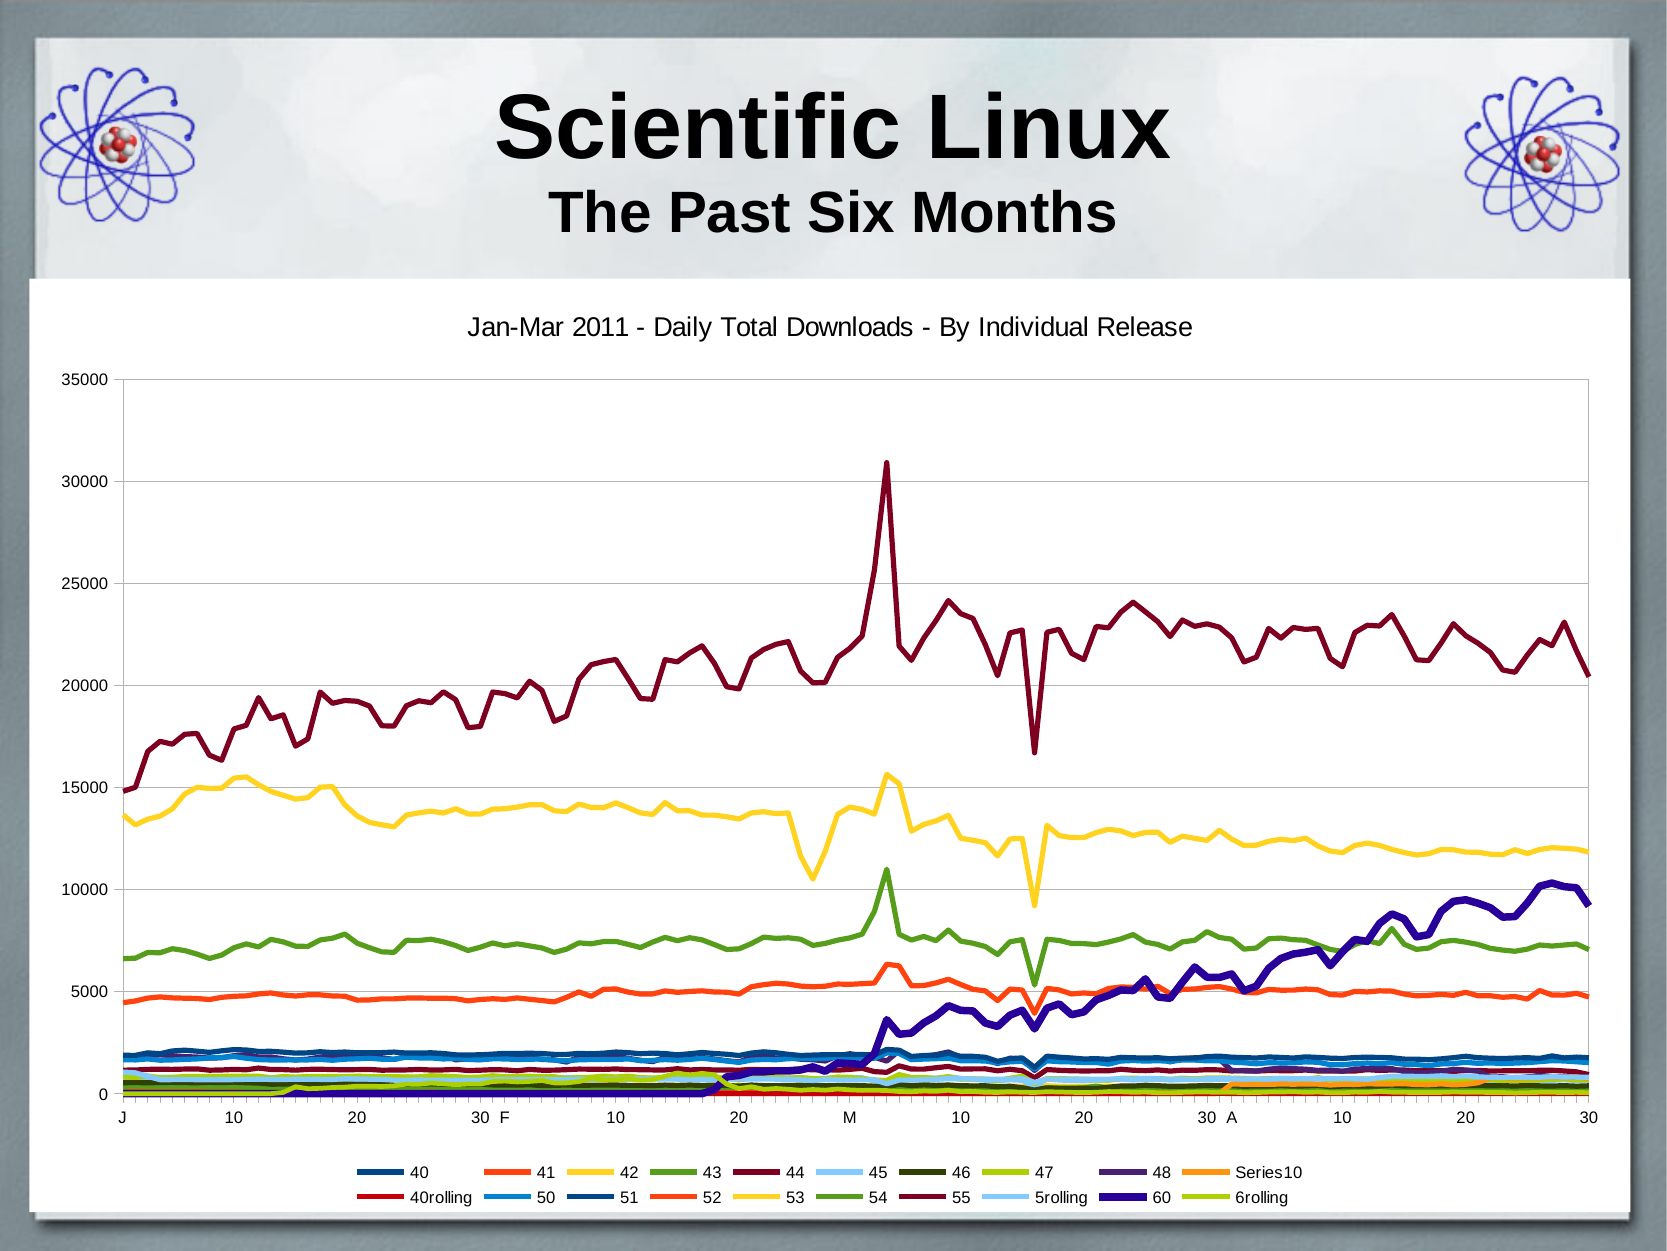

# Scientific Linux The Past Six Months
### Chart: Jan-Mar 2011 - Daily Total Downloads - By Individual Release
| Category | 40 | 41 | 42 | 43 | 44 | 45 | 46 | 47 | 48 | | 40rolling | 50 | 51 | 52 | 53 | 54 | 55 | 5rolling | 60 | 6rolling |
|---|---|---|---|---|---|---|---|---|---|---|---|---|---|---|---|---|---|---|---|---|
| J | 332.0 | 143.0 | 373.0 | 318.0 | 1149.0 | 778.0 | 534.0 | 823.0 | 1727.0 | 0.0 | 3.0 | 1663.0 | 1877.0 | 4454.0 | 13656.0 | 6609.0 | 14809.0 | 1056.0 | 0.0 | 0.0 |
| | 323.0 | 141.0 | 363.0 | 353.0 | 1157.0 | 764.0 | 543.0 | 795.0 | 1806.0 | 0.0 | 1.0 | 1650.0 | 1874.0 | 4540.0 | 13161.0 | 6636.0 | 15007.0 | 1018.0 | 0.0 | 0.0 |
| | 345.0 | 140.0 | 363.0 | 333.0 | 1189.0 | 786.0 | 528.0 | 866.0 | 1839.0 | 0.0 | 3.0 | 1699.0 | 1997.0 | 4680.0 | 13446.0 | 6917.0 | 16763.0 | 843.0 | 0.0 | 0.0 |
| | 344.0 | 147.0 | 414.0 | 333.0 | 1193.0 | 807.0 | 546.0 | 765.0 | 1902.0 | 0.0 | 3.0 | 1635.0 | 1954.0 | 4737.0 | 13597.0 | 6899.0 | 17262.0 | 682.0 | 0.0 | 0.0 |
| | 339.0 | 147.0 | 400.0 | 333.0 | 1188.0 | 802.0 | 552.0 | 781.0 | 1855.0 | 0.0 | 5.0 | 1650.0 | 2090.0 | 4692.0 | 13956.0 | 7098.0 | 17120.0 | 684.0 | 0.0 | 0.0 |
| | 344.0 | 145.0 | 397.0 | 336.0 | 1203.0 | 808.0 | 539.0 | 844.0 | 1812.0 | 0.0 | 1.0 | 1676.0 | 2128.0 | 4675.0 | 14677.0 | 7009.0 | 17606.0 | 690.0 | 0.0 | 0.0 |
| | 339.0 | 146.0 | 402.0 | 343.0 | 1211.0 | 768.0 | 532.0 | 839.0 | 1792.0 | 0.0 | 4.0 | 1700.0 | 2080.0 | 4663.0 | 15004.0 | 6835.0 | 17650.0 | 682.0 | 0.0 | 0.0 |
| | 335.0 | 143.0 | 383.0 | 322.0 | 1148.0 | 766.0 | 555.0 | 846.0 | 1741.0 | 0.0 | 1.0 | 1746.0 | 2021.0 | 4606.0 | 14952.0 | 6622.0 | 16585.0 | 682.0 | 0.0 | 0.0 |
| | 334.0 | 144.0 | 375.0 | 325.0 | 1160.0 | 782.0 | 536.0 | 842.0 | 1756.0 | 0.0 | 2.0 | 1772.0 | 2095.0 | 4716.0 | 14959.0 | 6786.0 | 16326.0 | 682.0 | 0.0 | 0.0 |
| 10 | 342.0 | 151.0 | 389.0 | 332.0 | 1184.0 | 798.0 | 563.0 | 858.0 | 1858.0 | 0.0 | 2.0 | 1819.0 | 2157.0 | 4769.0 | 15452.0 | 7147.0 | 17869.0 | 683.0 | 0.0 | 0.0 |
| | 343.0 | 151.0 | 405.0 | 310.0 | 1168.0 | 774.0 | 532.0 | 853.0 | 1910.0 | 0.0 | 3.0 | 1731.0 | 2136.0 | 4788.0 | 15520.0 | 7335.0 | 18045.0 | 698.0 | 0.0 | 0.0 |
| | 344.0 | 150.0 | 410.0 | 310.0 | 1252.0 | 827.0 | 517.0 | 859.0 | 1791.0 | 0.0 | 4.0 | 1664.0 | 2068.0 | 4882.0 | 15127.0 | 7184.0 | 19404.0 | 706.0 | 0.0 | 0.0 |
| | 337.0 | 153.0 | 371.0 | 309.0 | 1181.0 | 787.0 | 460.0 | 756.0 | 1796.0 | 0.0 | 2.0 | 1647.0 | 2072.0 | 4931.0 | 14804.0 | 7557.0 | 18367.0 | 693.0 | 0.0 | 0.0 |
| | 340.0 | 142.0 | 424.0 | 312.0 | 1176.0 | 808.0 | 467.0 | 834.0 | 1705.0 | 0.0 | 2.0 | 1651.0 | 2033.0 | 4833.0 | 14613.0 | 7435.0 | 18558.0 | 692.0 | 0.0 | 59.0 |
| | 325.0 | 141.0 | 369.0 | 292.0 | 1149.0 | 789.0 | 471.0 | 806.0 | 1645.0 | 0.0 | 2.0 | 1654.0 | 1984.0 | 4780.0 | 14429.0 | 7223.0 | 17022.0 | 702.0 | 0.0 | 337.0 |
| | 336.0 | 134.0 | 395.0 | 302.0 | 1189.0 | 802.0 | 444.0 | 838.0 | 1691.0 | 0.0 | 2.0 | 1651.0 | 1997.0 | 4841.0 | 14498.0 | 7211.0 | 17384.0 | 708.0 | 0.0 | 238.0 |
| | 326.0 | 144.0 | 389.0 | 317.0 | 1193.0 | 797.0 | 459.0 | 841.0 | 1791.0 | 0.0 | 3.0 | 1675.0 | 2054.0 | 4838.0 | 15010.0 | 7530.0 | 19676.0 | 695.0 | 0.0 | 259.0 |
| | 325.0 | 152.0 | 401.0 | 293.0 | 1179.0 | 792.0 | 466.0 | 837.0 | 1840.0 | 0.0 | 3.0 | 1634.0 | 2010.0 | 4783.0 | 15042.0 | 7612.0 | 19125.0 | 695.0 | 0.0 | 299.0 |
| | 360.0 | 155.0 | 390.0 | 307.0 | 1167.0 | 768.0 | 468.0 | 830.0 | 1821.0 | 0.0 | 12.0 | 1686.0 | 2038.0 | 4772.0 | 14149.0 | 7816.0 | 19264.0 | 727.0 | 0.0 | 317.0 |
| 20 | 357.0 | 155.0 | 389.0 | 312.0 | 1176.0 | 834.0 | 476.0 | 856.0 | 1846.0 | 0.0 | 6.0 | 1706.0 | 1999.0 | 4579.0 | 13603.0 | 7370.0 | 19224.0 | 720.0 | 0.0 | 367.0 |
| | 350.0 | 153.0 | 410.0 | 312.0 | 1185.0 | 833.0 | 468.0 | 828.0 | 1775.0 | 0.0 | 9.0 | 1734.0 | 2005.0 | 4590.0 | 13288.0 | 7148.0 | 18991.0 | 708.0 | 0.0 | 366.0 |
| | 339.0 | 143.0 | 401.0 | 309.0 | 1146.0 | 780.0 | 484.0 | 836.0 | 1758.0 | 0.0 | 3.0 | 1684.0 | 2010.0 | 4641.0 | 13169.0 | 6945.0 | 18023.0 | 696.0 | 0.0 | 349.0 |
| | 333.0 | 135.0 | 367.0 | 287.0 | 1156.0 | 802.0 | 478.0 | 825.0 | 1675.0 | 0.0 | 2.0 | 1689.0 | 2035.0 | 4643.0 | 13069.0 | 6922.0 | 18009.0 | 659.0 | 0.0 | 379.0 |
| | 335.0 | 145.0 | 396.0 | 282.0 | 1163.0 | 802.0 | 460.0 | 817.0 | 1821.0 | 0.0 | 2.0 | 1786.0 | 1987.0 | 4680.0 | 13643.0 | 7512.0 | 19002.0 | 657.0 | 0.0 | 466.0 |
| | 310.0 | 139.0 | 399.0 | 308.0 | 1184.0 | 788.0 | 473.0 | 821.0 | 1906.0 | 0.0 | 1.0 | 1749.0 | 1986.0 | 4682.0 | 13756.0 | 7499.0 | 19250.0 | 667.0 | 0.0 | 459.0 |
| | 309.0 | 132.0 | 389.0 | 327.0 | 1156.0 | 793.0 | 477.0 | 874.0 | 1784.0 | 0.0 | 2.0 | 1750.0 | 2000.0 | 4675.0 | 13839.0 | 7563.0 | 19151.0 | 656.0 | 0.0 | 520.0 |
| | 297.0 | 138.0 | 409.0 | 290.0 | 1163.0 | 777.0 | 459.0 | 854.0 | 1867.0 | 0.0 | 2.0 | 1696.0 | 1966.0 | 4677.0 | 13747.0 | 7436.0 | 19690.0 | 661.0 | 0.0 | 478.0 |
| | 307.0 | 130.0 | 390.0 | 284.0 | 1189.0 | 805.0 | 460.0 | 827.0 | 1657.0 | 0.0 | 2.0 | 1722.0 | 1899.0 | 4649.0 | 13954.0 | 7254.0 | 19302.0 | 656.0 | 0.0 | 437.0 |
| | 289.0 | 126.0 | 395.0 | 295.0 | 1130.0 | 772.0 | 446.0 | 788.0 | 1699.0 | 0.0 | 3.0 | 1670.0 | 1894.0 | 4545.0 | 13702.0 | 7012.0 | 17930.0 | 658.0 | 0.0 | 470.0 |
| 30 | 284.0 | 125.0 | 373.0 | 296.0 | 1146.0 | 759.0 | 462.0 | 809.0 | 1664.0 | 0.0 | 1.0 | 1657.0 | 1901.0 | 4609.0 | 13690.0 | 7172.0 | 17988.0 | 657.0 | 0.0 | 466.0 |
| | 309.0 | 130.0 | 377.0 | 297.0 | 1174.0 | 801.0 | 426.0 | 876.0 | 1879.0 | 0.0 | 3.0 | 1702.0 | 1933.0 | 4649.0 | 13936.0 | 7378.0 | 19676.0 | 674.0 | 0.0 | 591.0 |
| F | 302.0 | 134.0 | 403.0 | 284.0 | 1163.0 | 773.0 | 426.0 | 820.0 | 1824.0 | 0.0 | 4.0 | 1701.0 | 1972.0 | 4617.0 | 13954.0 | 7242.0 | 19600.0 | 689.0 | 0.0 | 616.0 |
| | 318.0 | 130.0 | 430.0 | 304.0 | 1119.0 | 803.0 | 416.0 | 842.0 | 1751.0 | 0.0 | 5.0 | 1670.0 | 1966.0 | 4688.0 | 14035.0 | 7337.0 | 19388.0 | 687.0 | 0.0 | 572.0 |
| | 310.0 | 137.0 | 394.0 | 309.0 | 1184.0 | 786.0 | 436.0 | 852.0 | 1788.0 | 0.0 | 0.0 | 1683.0 | 1976.0 | 4623.0 | 14151.0 | 7237.0 | 20207.0 | 691.0 | 0.0 | 598.0 |
| | 306.0 | 132.0 | 399.0 | 287.0 | 1146.0 | 793.0 | 391.0 | 824.0 | 1673.0 | 0.0 | 4.0 | 1698.0 | 1962.0 | 4560.0 | 14157.0 | 7137.0 | 19757.0 | 693.0 | 0.0 | 640.0 |
| | 320.0 | 118.0 | 373.0 | 313.0 | 1149.0 | 746.0 | 405.0 | 827.0 | 1654.0 | 0.0 | 3.0 | 1640.0 | 1922.0 | 4492.0 | 13855.0 | 6916.0 | 18240.0 | 684.0 | 0.0 | 526.0 |
| | 303.0 | 118.0 | 383.0 | 299.0 | 1174.0 | 787.0 | 424.0 | 742.0 | 1546.0 | 0.0 | 1.0 | 1608.0 | 1919.0 | 4717.0 | 13817.0 | 7079.0 | 18506.0 | 685.0 | 0.0 | 525.0 |
| | 321.0 | 130.0 | 400.0 | 301.0 | 1203.0 | 785.0 | 403.0 | 781.0 | 1786.0 | 0.0 | 5.0 | 1656.0 | 1971.0 | 4982.0 | 14184.0 | 7385.0 | 20301.0 | 701.0 | 0.0 | 591.0 |
| | 320.0 | 133.0 | 379.0 | 289.0 | 1197.0 | 755.0 | 415.0 | 799.0 | 1773.0 | 0.0 | 3.0 | 1669.0 | 1949.0 | 4766.0 | 14021.0 | 7339.0 | 21017.0 | 696.0 | 0.0 | 734.0 |
| | 309.0 | 130.0 | 406.0 | 303.0 | 1189.0 | 782.0 | 415.0 | 855.0 | 1803.0 | 0.0 | 3.0 | 1676.0 | 1980.0 | 5112.0 | 14004.0 | 7448.0 | 21168.0 | 697.0 | 0.0 | 674.0 |
| 10 | 318.0 | 133.0 | 401.0 | 295.0 | 1207.0 | 779.0 | 422.0 | 812.0 | 1822.0 | 0.0 | 4.0 | 1671.0 | 2037.0 | 5126.0 | 14242.0 | 7456.0 | 21272.0 | 705.0 | 0.0 | 676.0 |
| | 312.0 | 139.0 | 387.0 | 296.0 | 1177.0 | 767.0 | 404.0 | 859.0 | 1731.0 | 0.0 | 2.0 | 1701.0 | 2007.0 | 4975.0 | 14006.0 | 7313.0 | 20325.0 | 708.0 | 0.0 | 716.0 |
| | 306.0 | 126.0 | 386.0 | 288.0 | 1173.0 | 783.0 | 404.0 | 781.0 | 1632.0 | 0.0 | 0.0 | 1614.0 | 1955.0 | 4875.0 | 13753.0 | 7156.0 | 19355.0 | 713.0 | 0.0 | 658.0 |
| | 314.0 | 123.0 | 358.0 | 282.0 | 1162.0 | 743.0 | 396.0 | 763.0 | 1568.0 | 0.0 | 4.0 | 1631.0 | 1983.0 | 4884.0 | 13675.0 | 7425.0 | 19320.0 | 722.0 | 0.0 | 683.0 |
| | 305.0 | 134.0 | 401.0 | 294.0 | 1161.0 | 789.0 | 417.0 | 791.0 | 1784.0 | 0.0 | 1.0 | 1669.0 | 1963.0 | 5029.0 | 14259.0 | 7654.0 | 21264.0 | 711.0 | 0.0 | 849.0 |
| | 299.0 | 128.0 | 397.0 | 291.0 | 1219.0 | 763.0 | 400.0 | 726.0 | 1742.0 | 0.0 | 1.0 | 1635.0 | 1899.0 | 4963.0 | 13860.0 | 7491.0 | 21155.0 | 710.0 | 0.0 | 1008.0 |
| | 315.0 | 124.0 | 389.0 | 291.0 | 1160.0 | 789.0 | 422.0 | 876.0 | 1715.0 | 0.0 | 3.0 | 1673.0 | 1954.0 | 5003.0 | 13854.0 | 7637.0 | 21594.0 | 690.0 | 0.0 | 908.0 |
| | 325.0 | 136.0 | 385.0 | 289.0 | 1181.0 | 785.0 | 401.0 | 859.0 | 1770.0 | 0.0 | 8.0 | 1734.0 | 2015.0 | 5036.0 | 13646.0 | 7532.0 | 21938.0 | 692.0 | 0.0 | 993.0 |
| | 318.0 | 131.0 | 396.0 | 290.0 | 1160.0 | 775.0 | 411.0 | 802.0 | 1694.0 | 0.0 | 2.0 | 1668.0 | 1967.0 | 4978.0 | 13641.0 | 7300.0 | 21083.0 | 701.0 | 190.0 | 922.0 |
| | 308.0 | 123.0 | 368.0 | 298.0 | 1163.0 | 768.0 | 397.0 | 765.0 | 1614.0 | 0.0 | 5.0 | 1595.0 | 1929.0 | 4970.0 | 13565.0 | 7061.0 | 19934.0 | 713.0 | 825.0 | 468.0 |
| 20 | 316.0 | 128.0 | 382.0 | 288.0 | 1143.0 | 764.0 | 369.0 | 671.0 | 1551.0 | 0.0 | 0.0 | 1530.0 | 1867.0 | 4877.0 | 13454.0 | 7093.0 | 19828.0 | 718.0 | 891.0 | 246.0 |
| | 322.0 | 142.0 | 381.0 | 304.0 | 1189.0 | 765.0 | 421.0 | 775.0 | 1785.0 | 0.0 | 7.0 | 1646.0 | 1985.0 | 5234.0 | 13749.0 | 7350.0 | 21343.0 | 716.0 | 1061.0 | 339.0 |
| | 317.0 | 125.0 | 396.0 | 300.0 | 1171.0 | 758.0 | 388.0 | 814.0 | 1834.0 | 0.0 | 2.0 | 1672.0 | 2046.0 | 5335.0 | 13810.0 | 7666.0 | 21760.0 | 719.0 | 1065.0 | 214.0 |
| | 312.0 | 133.0 | 383.0 | 295.0 | 1172.0 | 788.0 | 390.0 | 799.0 | 1742.0 | 0.0 | 6.0 | 1660.0 | 2000.0 | 5406.0 | 13714.0 | 7603.0 | 22016.0 | 707.0 | 1115.0 | 250.0 |
| | 321.0 | 126.0 | 393.0 | 303.0 | 1176.0 | 749.0 | 397.0 | 758.0 | 1756.0 | 0.0 | 6.0 | 1712.0 | 1925.0 | 5369.0 | 13753.0 | 7634.0 | 22148.0 | 701.0 | 1110.0 | 212.0 |
| | 312.0 | 124.0 | 411.0 | 305.0 | 1206.0 | 764.0 | 408.0 | 786.0 | 1685.0 | 0.0 | 5.0 | 1722.0 | 1867.0 | 5266.0 | 11634.0 | 7565.0 | 20706.0 | 679.0 | 1160.0 | 163.0 |
| | 321.0 | 119.0 | 385.0 | 283.0 | 1162.0 | 736.0 | 390.0 | 733.0 | 1660.0 | 0.0 | 2.0 | 1709.0 | 1888.0 | 5231.0 | 10506.0 | 7259.0 | 20129.0 | 642.0 | 1312.0 | 201.0 |
| | 313.0 | 116.0 | 355.0 | 285.0 | 1174.0 | 746.0 | 382.0 | 731.0 | 1599.0 | 0.0 | 2.0 | 1725.0 | 1909.0 | 5262.0 | 11875.0 | 7358.0 | 20148.0 | 686.0 | 1096.0 | 169.0 |
| | 332.0 | 129.0 | 394.0 | 305.0 | 1150.0 | 758.0 | 385.0 | 812.0 | 1852.0 | 0.0 | 5.0 | 1778.0 | 1912.0 | 5368.0 | 13677.0 | 7518.0 | 21372.0 | 669.0 | 1502.0 | 225.0 |
| M | 320.0 | 113.0 | 374.0 | 295.0 | 1188.0 | 767.0 | 401.0 | 795.0 | 1955.0 | 0.0 | 5.0 | 1740.0 | 1912.0 | 5355.0 | 14039.0 | 7628.0 | 21815.0 | 674.0 | 1473.0 | 185.0 |
| | 326.0 | 124.0 | 380.0 | 296.0 | 1239.0 | 777.0 | 390.0 | 736.0 | 1857.0 | 0.0 | 5.0 | 1743.0 | 1914.0 | 5386.0 | 13923.0 | 7811.0 | 22423.0 | 672.0 | 1424.0 | 157.0 |
| | 321.0 | 112.0 | 315.0 | 249.0 | 1078.0 | 613.0 | 362.0 | 673.0 | 1782.0 | 0.0 | 3.0 | 1731.0 | 1900.0 | 5418.0 | 13690.0 | 8928.0 | 25660.0 | 675.0 | 1960.0 | 167.0 |
| | 237.0 | 88.0 | 305.0 | 257.0 | 1044.0 | 648.0 | 333.0 | 632.0 | 1593.0 | 0.0 | 4.0 | 1988.0 | 2164.0 | 6339.0 | 15643.0 | 10994.0 | 30917.0 | 485.0 | 3624.0 | 148.0 |
| | 336.0 | 132.0 | 430.0 | 333.0 | 1361.0 | 919.0 | 453.0 | 926.0 | 2107.0 | 0.0 | 3.0 | 1970.0 | 2129.0 | 6256.0 | 15177.0 | 7803.0 | 21929.0 | 662.0 | 2905.0 | 104.0 |
| | 316.0 | 116.0 | 383.0 | 285.0 | 1201.0 | 775.0 | 395.0 | 782.0 | 1749.0 | 0.0 | 2.0 | 1661.0 | 1818.0 | 5281.0 | 12856.0 | 7522.0 | 21229.0 | 665.0 | 2966.0 | 90.0 |
| | 327.0 | 117.0 | 381.0 | 296.0 | 1200.0 | 740.0 | 430.0 | 788.0 | 1842.0 | 0.0 | 2.0 | 1691.0 | 1867.0 | 5292.0 | 13189.0 | 7700.0 | 22316.0 | 684.0 | 3464.0 | 127.0 |
| | 315.0 | 118.0 | 384.0 | 302.0 | 1268.0 | 760.0 | 404.0 | 745.0 | 1909.0 | 0.0 | 1.0 | 1710.0 | 1861.0 | 5424.0 | 13361.0 | 7495.0 | 23181.0 | 703.0 | 3810.0 | 112.0 |
| | 318.0 | 119.0 | 406.0 | 306.0 | 1331.0 | 827.0 | 420.0 | 823.0 | 2041.0 | 0.0 | 4.0 | 1737.0 | 1981.0 | 5603.0 | 13630.0 | 8011.0 | 24159.0 | 730.0 | 4310.0 | 164.0 |
| 10 | 323.0 | 119.0 | 381.0 | 284.0 | 1198.0 | 747.0 | 387.0 | 704.0 | 1775.0 | 0.0 | 4.0 | 1614.0 | 1828.0 | 5346.0 | 12514.0 | 7470.0 | 23515.0 | 731.0 | 4079.0 | 95.0 |
| | 310.0 | 121.0 | 371.0 | 292.0 | 1212.0 | 700.0 | 378.0 | 726.0 | 1709.0 | 0.0 | 4.0 | 1611.0 | 1827.0 | 5112.0 | 12409.0 | 7366.0 | 23278.0 | 714.0 | 4051.0 | 109.0 |
| | 312.0 | 105.0 | 350.0 | 291.0 | 1213.0 | 656.0 | 383.0 | 711.0 | 1715.0 | 0.0 | 1.0 | 1598.0 | 1781.0 | 5033.0 | 12295.0 | 7206.0 | 21993.0 | 704.0 | 3457.0 | 66.0 |
| | 317.0 | 106.0 | 328.0 | 263.0 | 1118.0 | 623.0 | 341.0 | 650.0 | 1467.0 | 0.0 | 4.0 | 1493.0 | 1581.0 | 4554.0 | 11645.0 | 6814.0 | 20476.0 | 700.0 | 3289.0 | 57.0 |
| | 314.0 | 117.0 | 365.0 | 293.0 | 1194.0 | 678.0 | 359.0 | 751.0 | 1737.0 | 0.0 | 3.0 | 1554.0 | 1714.0 | 5122.0 | 12476.0 | 7436.0 | 22570.0 | 706.0 | 3842.0 | 82.0 |
| | 313.0 | 127.0 | 366.0 | 286.0 | 1120.0 | 652.0 | 285.0 | 850.0 | 1681.0 | 0.0 | 3.0 | 1586.0 | 1749.0 | 5075.0 | 12503.0 | 7544.0 | 22716.0 | 734.0 | 4086.0 | 67.0 |
| | 133.0 | 81.0 | 243.0 | 213.0 | 772.0 | 352.0 | 173.0 | 505.0 | 1135.0 | 0.0 | 6.0 | 1194.0 | 1286.0 | 3935.0 | 9201.0 | 5317.0 | 16695.0 | 552.0 | 3170.0 | 54.0 |
| | 308.0 | 128.0 | 384.0 | 278.0 | 1179.0 | 717.0 | 283.0 | 736.0 | 1691.0 | 0.0 | 5.0 | 1606.0 | 1837.0 | 5158.0 | 13141.0 | 7560.0 | 22606.0 | 710.0 | 4188.0 | 93.0 |
| | 299.0 | 108.0 | 364.0 | 279.0 | 1141.0 | 668.0 | 255.0 | 734.0 | 1644.0 | 0.0 | 2.0 | 1564.0 | 1785.0 | 5080.0 | 12640.0 | 7502.0 | 22748.0 | 707.0 | 4397.0 | 79.0 |
| | 291.0 | 114.0 | 351.0 | 270.0 | 1119.0 | 640.0 | 248.0 | 717.0 | 1592.0 | 0.0 | 2.0 | 1551.0 | 1746.0 | 4881.0 | 12544.0 | 7357.0 | 21575.0 | 702.0 | 3863.0 | 61.0 |
| 20 | 288.0 | 106.0 | 369.0 | 280.0 | 1110.0 | 641.0 | 267.0 | 708.0 | 1578.0 | 0.0 | 2.0 | 1523.0 | 1698.0 | 4931.0 | 12539.0 | 7346.0 | 21263.0 | 701.0 | 4002.0 | 52.0 |
| | 315.0 | 112.0 | 348.0 | 370.0 | 1115.0 | 668.0 | 248.0 | 664.0 | 1603.0 | 0.0 | 2.0 | 1526.0 | 1712.0 | 4889.0 | 12789.0 | 7301.0 | 22892.0 | 706.0 | 4595.0 | 66.0 |
| | 317.0 | 124.0 | 359.0 | 266.0 | 1115.0 | 673.0 | 313.0 | 658.0 | 1628.0 | 0.0 | 4.0 | 1443.0 | 1679.0 | 5150.0 | 12948.0 | 7426.0 | 22823.0 | 707.0 | 4810.0 | 101.0 |
| | 303.0 | 117.0 | 365.0 | 285.0 | 1192.0 | 711.0 | 373.0 | 750.0 | 1773.0 | 0.0 | 5.0 | 1595.0 | 1776.0 | 5222.0 | 12873.0 | 7579.0 | 23589.0 | 731.0 | 5079.0 | 88.0 |
| | 315.0 | 125.0 | 354.0 | 292.0 | 1145.0 | 669.0 | 370.0 | 757.0 | 1693.0 | 0.0 | 5.0 | 1621.0 | 1754.0 | 5210.0 | 12640.0 | 7791.0 | 24078.0 | 717.0 | 5046.0 | 65.0 |
| | 317.0 | 128.0 | 372.0 | 274.0 | 1125.0 | 698.0 | 410.0 | 740.0 | 1648.0 | 0.0 | 7.0 | 1592.0 | 1743.0 | 5115.0 | 12796.0 | 7422.0 | 23606.0 | 741.0 | 5622.0 | 78.0 |
| | 296.0 | 109.0 | 362.0 | 297.0 | 1161.0 | 706.0 | 386.0 | 742.0 | 1760.0 | 0.0 | 5.0 | 1614.0 | 1758.0 | 5260.0 | 12803.0 | 7307.0 | 23124.0 | 728.0 | 4734.0 | 43.0 |
| | 278.0 | 110.0 | 341.0 | 272.0 | 1105.0 | 668.0 | 361.0 | 694.0 | 1553.0 | 0.0 | 4.0 | 1581.0 | 1709.0 | 4900.0 | 12309.0 | 7080.0 | 22394.0 | 703.0 | 4666.0 | 35.0 |
| | 312.0 | 113.0 | 358.0 | 294.0 | 1150.0 | 685.0 | 362.0 | 759.0 | 1719.0 | 0.0 | 5.0 | 1645.0 | 1736.0 | 5108.0 | 12616.0 | 7434.0 | 23206.0 | 721.0 | 5457.0 | 60.0 |
| | 308.0 | 121.0 | 372.0 | 275.0 | 1140.0 | 692.0 | 375.0 | 721.0 | 1755.0 | 0.0 | 5.0 | 1643.0 | 1740.0 | 5124.0 | 12506.0 | 7510.0 | 22893.0 | 692.0 | 6204.0 | 74.0 |
| 30 | 321.0 | 117.0 | 379.0 | 298.0 | 1173.0 | 708.0 | 401.0 | 768.0 | 1741.0 | 0.0 | 4.0 | 1605.0 | 1814.0 | 5204.0 | 12405.0 | 7937.0 | 23019.0 | 724.0 | 5702.0 | 75.0 |
| | 342.0 | 126.0 | 382.0 | 293.0 | 1162.0 | 695.0 | 383.0 | 764.0 | 1681.0 | 0.0 | 12.0 | 1603.0 | 1835.0 | 5243.0 | 12902.0 | 7647.0 | 22853.0 | 726.0 | 5688.0 | 69.0 |
| A | 329.0 | 116.0 | 351.0 | 281.0 | 1109.0 | 712.0 | 392.0 | 760.0 | 1136.0 | 473.0 | 8.0 | 1547.0 | 1783.0 | 5122.0 | 12471.0 | 7568.0 | 22332.0 | 731.0 | 5867.0 | 72.0 |
| | 296.0 | 117.0 | 379.0 | 254.0 | 1139.0 | 690.0 | 361.0 | 741.0 | 1113.0 | 458.0 | 2.0 | 1511.0 | 1763.0 | 4961.0 | 12155.0 | 7077.0 | 21151.0 | 709.0 | 5038.0 | 44.0 |
| | 311.0 | 112.0 | 346.0 | 276.0 | 1105.0 | 658.0 | 376.0 | 701.0 | 1106.0 | 454.0 | 4.0 | 1463.0 | 1744.0 | 4935.0 | 12169.0 | 7132.0 | 21385.0 | 721.0 | 5267.0 | 50.0 |
| | 318.0 | 130.0 | 363.0 | 259.0 | 1129.0 | 657.0 | 365.0 | 745.0 | 1195.0 | 454.0 | 3.0 | 1514.0 | 1795.0 | 5106.0 | 12361.0 | 7583.0 | 22790.0 | 713.0 | 6135.0 | 74.0 |
| | 318.0 | 122.0 | 379.0 | 273.0 | 1123.0 | 677.0 | 398.0 | 740.0 | 1250.0 | 471.0 | 2.0 | 1502.0 | 1773.0 | 5067.0 | 12459.0 | 7619.0 | 22315.0 | 741.0 | 6622.0 | 78.0 |
| | 302.0 | 116.0 | 351.0 | 269.0 | 1123.0 | 682.0 | 367.0 | 736.0 | 1222.0 | 461.0 | 4.0 | 1505.0 | 1742.0 | 5070.0 | 12393.0 | 7541.0 | 22839.0 | 729.0 | 6839.0 | 95.0 |
| | 331.0 | 127.0 | 357.0 | 278.0 | 1155.0 | 697.0 | 380.0 | 706.0 | 1197.0 | 471.0 | 5.0 | 1556.0 | 1800.0 | 5125.0 | 12518.0 | 7511.0 | 22744.0 | 730.0 | 6928.0 | 62.0 |
| | 316.0 | 130.0 | 369.0 | 280.0 | 1108.0 | 720.0 | 406.0 | 781.0 | 1137.0 | 463.0 | 4.0 | 1535.0 | 1773.0 | 5084.0 | 12136.0 | 7281.0 | 22795.0 | 728.0 | 7048.0 | 78.0 |
| | 305.0 | 123.0 | 370.0 | 250.0 | 1110.0 | 679.0 | 341.0 | 678.0 | 1152.0 | 420.0 | 3.0 | 1420.0 | 1736.0 | 4854.0 | 11882.0 | 7067.0 | 21322.0 | 724.0 | 6263.0 | 44.0 |
| 10 | 312.0 | 113.0 | 321.0 | 268.0 | 1102.0 | 649.0 | 370.0 | 689.0 | 1091.0 | 456.0 | 7.0 | 1412.0 | 1721.0 | 4828.0 | 11806.0 | 6961.0 | 20913.0 | 732.0 | 6951.0 | 40.0 |
| | 312.0 | 127.0 | 374.0 | 247.0 | 1107.0 | 671.0 | 365.0 | 725.0 | 1207.0 | 449.0 | 1.0 | 1468.0 | 1768.0 | 5009.0 | 12158.0 | 7307.0 | 22589.0 | 735.0 | 7551.0 | 74.0 |
| | 319.0 | 132.0 | 365.0 | 275.0 | 1173.0 | 683.0 | 374.0 | 712.0 | 1218.0 | 479.0 | 5.0 | 1496.0 | 1783.0 | 4981.0 | 12272.0 | 7493.0 | 22945.0 | 695.0 | 7456.0 | 64.0 |
| | 314.0 | 127.0 | 364.0 | 269.0 | 1136.0 | 661.0 | 374.0 | 716.0 | 1214.0 | 473.0 | 8.0 | 1468.0 | 1773.0 | 5035.0 | 12160.0 | 7350.0 | 22911.0 | 791.0 | 8335.0 | 106.0 |
| | 310.0 | 132.0 | 356.0 | 276.0 | 1157.0 | 677.0 | 420.0 | 709.0 | 1225.0 | 474.0 | 3.0 | 1514.0 | 1754.0 | 5022.0 | 11963.0 | 8087.0 | 23472.0 | 847.0 | 8804.0 | 71.0 |
| | 310.0 | 121.0 | 354.0 | 262.0 | 1156.0 | 657.0 | 378.0 | 606.0 | 1077.0 | 488.0 | 4.0 | 1436.0 | 1692.0 | 4878.0 | 11807.0 | 7318.0 | 22424.0 | 855.0 | 8560.0 | 62.0 |
| | 310.0 | 117.0 | 343.0 | 249.0 | 1116.0 | 634.0 | 390.0 | 604.0 | 1036.0 | 444.0 | 8.0 | 1421.0 | 1687.0 | 4790.0 | 11688.0 | 7067.0 | 21253.0 | 842.0 | 7680.0 | 53.0 |
| | 302.0 | 117.0 | 361.0 | 256.0 | 1128.0 | 673.0 | 382.0 | 595.0 | 1039.0 | 435.0 | 2.0 | 1367.0 | 1660.0 | 4815.0 | 11754.0 | 7131.0 | 21216.0 | 842.0 | 7791.0 | 52.0 |
| | 309.0 | 127.0 | 356.0 | 259.0 | 1121.0 | 645.0 | 380.0 | 584.0 | 1095.0 | 478.0 | 3.0 | 1454.0 | 1704.0 | 4863.0 | 11957.0 | 7440.0 | 22070.0 | 871.0 | 8928.0 | 58.0 |
| | 329.0 | 125.0 | 382.0 | 247.0 | 1083.0 | 690.0 | 381.0 | 668.0 | 1191.0 | 427.0 | 5.0 | 1473.0 | 1759.0 | 4813.0 | 11948.0 | 7509.0 | 23024.0 | 837.0 | 9419.0 | 76.0 |
| 20 | 322.0 | 123.0 | 354.0 | 265.0 | 1135.0 | 673.0 | 397.0 | 672.0 | 1160.0 | 455.0 | 11.0 | 1531.0 | 1829.0 | 4964.0 | 11832.0 | 7420.0 | 22435.0 | 864.0 | 9496.0 | 67.0 |
| | 297.0 | 115.0 | 383.0 | 283.0 | 1135.0 | 667.0 | 400.0 | 642.0 | 1097.0 | 530.0 | 2.0 | 1482.0 | 1759.0 | 4793.0 | 11824.0 | 7307.0 | 22067.0 | 815.0 | 9326.0 | 70.0 |
| | 299.0 | 112.0 | 374.0 | 246.0 | 1109.0 | 636.0 | 380.0 | 684.0 | 813.0 | 769.0 | 4.0 | 1505.0 | 1733.0 | 4794.0 | 11728.0 | 7115.0 | 21616.0 | 802.0 | 9106.0 | 50.0 |
| | 295.0 | 113.0 | 357.0 | 252.0 | 1115.0 | 672.0 | 393.0 | 643.0 | 825.0 | 780.0 | 2.0 | 1472.0 | 1718.0 | 4719.0 | 11702.0 | 7031.0 | 20756.0 | 794.0 | 8647.0 | 53.0 |
| | 308.0 | 106.0 | 347.0 | 261.0 | 1115.0 | 640.0 | 368.0 | 657.0 | 756.0 | 745.0 | 2.0 | 1495.0 | 1741.0 | 4757.0 | 11950.0 | 6974.0 | 20644.0 | 798.0 | 8673.0 | 32.0 |
| | 298.0 | 115.0 | 377.0 | 249.0 | 1119.0 | 654.0 | 405.0 | 656.0 | 820.0 | 767.0 | 2.0 | 1516.0 | 1761.0 | 4634.0 | 11762.0 | 7077.0 | 21490.0 | 805.0 | 9341.0 | 46.0 |
| | 303.0 | 113.0 | 373.0 | 256.0 | 1145.0 | 652.0 | 379.0 | 678.0 | 892.0 | 778.0 | 1.0 | 1563.0 | 1725.0 | 5052.0 | 11959.0 | 7279.0 | 22246.0 | 804.0 | 10163.0 | 61.0 |
| | 303.0 | 121.0 | 341.0 | 264.0 | 1143.0 | 651.0 | 373.0 | 707.0 | 844.0 | 818.0 | 3.0 | 1617.0 | 1847.0 | 4829.0 | 12049.0 | 7227.0 | 21943.0 | 826.0 | 10314.0 | 66.0 |
| | 308.0 | 117.0 | 370.0 | 254.0 | 1109.0 | 678.0 | 389.0 | 725.0 | 839.0 | 802.0 | 4.0 | 1598.0 | 1750.0 | 4825.0 | 12016.0 | 7281.0 | 23103.0 | 813.0 | 10138.0 | 50.0 |
| | 313.0 | 134.0 | 343.0 | 253.0 | 1066.0 | 642.0 | 364.0 | 675.0 | 805.0 | 817.0 | 4.0 | 1557.0 | 1788.0 | 4913.0 | 11977.0 | 7330.0 | 21682.0 | 806.0 | 10082.0 | 61.0 |
| 30 | 294.0 | 113.0 | 338.0 | 249.0 | 934.0 | 640.0 | 383.0 | 685.0 | 785.0 | 741.0 | 1.0 | 1521.0 | 1757.0 | 4731.0 | 11827.0 | 7054.0 | 20421.0 | 796.0 | 9187.0 | 41.0 |